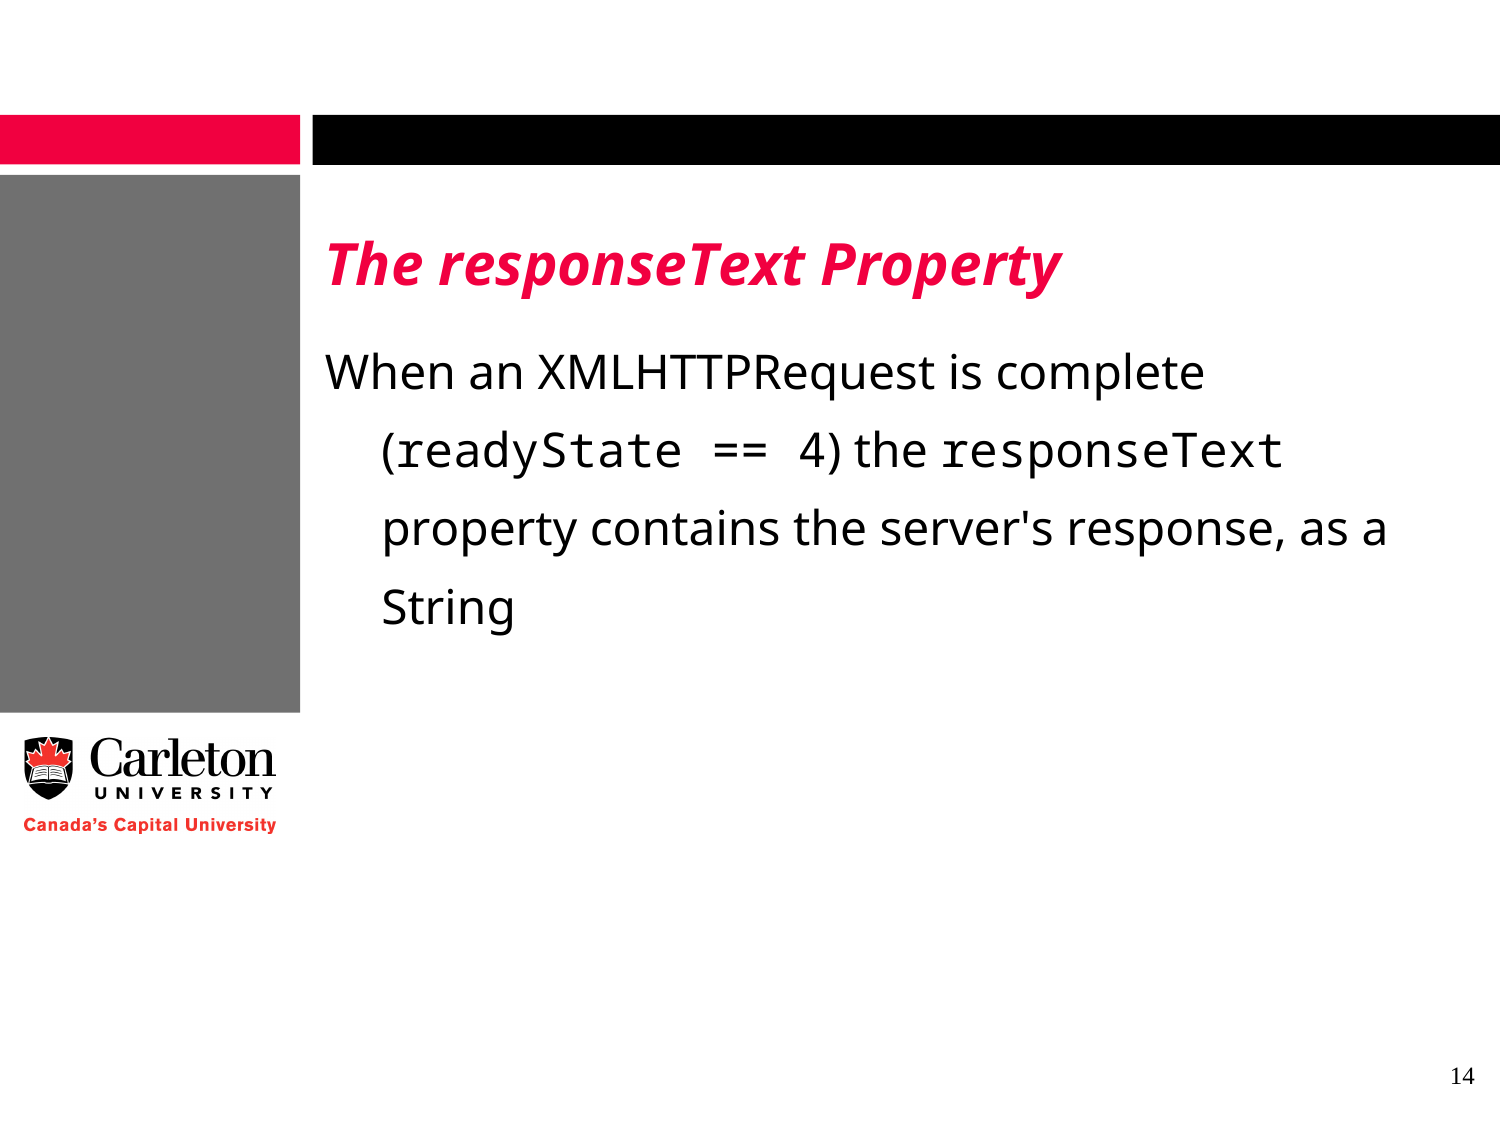

# The responseText Property
When an XMLHTTPRequest is complete (readyState == 4) the responseText property contains the server's response, as a String
14